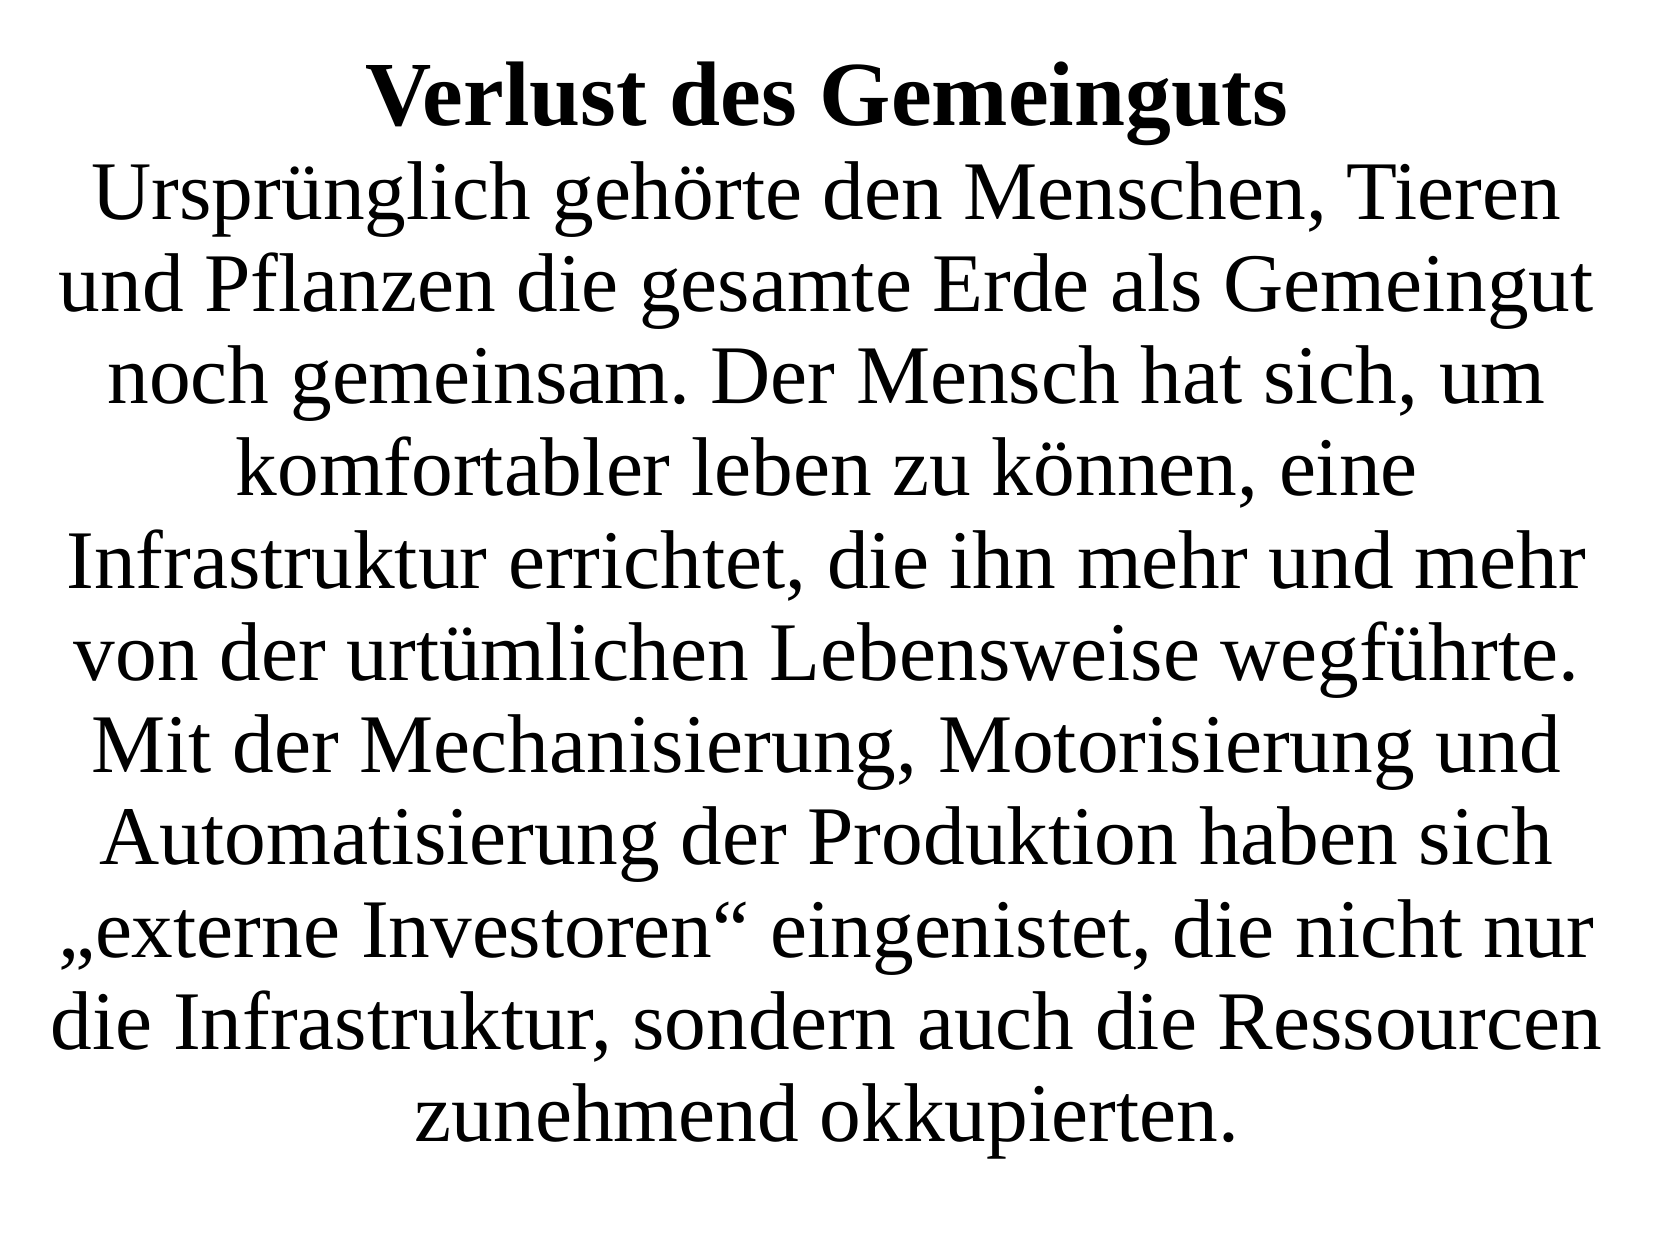

Verlust des Gemeinguts
Ursprünglich gehörte den Menschen, Tieren und Pflanzen die gesamte Erde als Gemeingut noch gemeinsam. Der Mensch hat sich, um komfortabler leben zu können, eine Infrastruktur errichtet, die ihn mehr und mehr von der urtümlichen Lebensweise wegführte. Mit der Mechanisierung, Motorisierung und Automatisierung der Produktion haben sich „externe Investoren“ eingenistet, die nicht nur die Infrastruktur, sondern auch die Ressourcen zunehmend okkupierten.